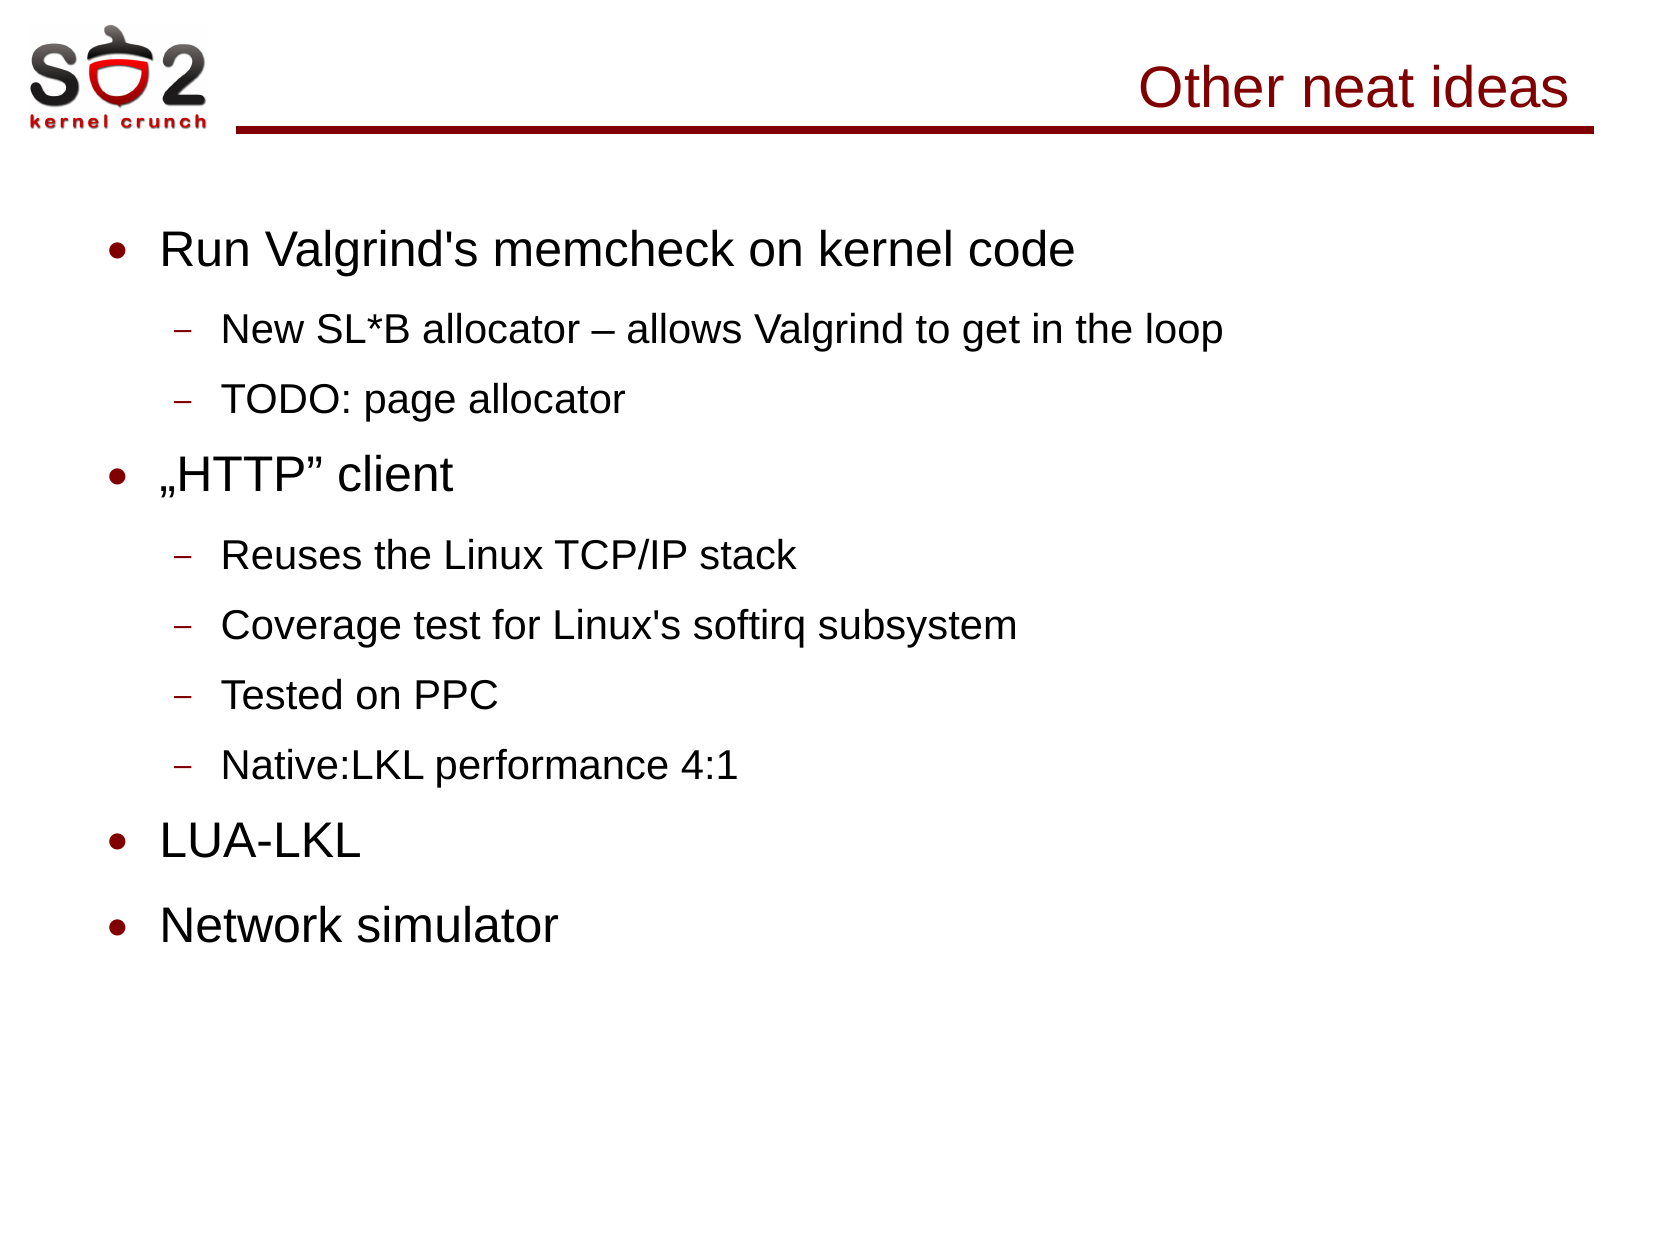

# Other neat ideas
Run Valgrind's memcheck on kernel code
New SL*B allocator – allows Valgrind to get in the loop
TODO: page allocator
„HTTP” client
Reuses the Linux TCP/IP stack
Coverage test for Linux's softirq subsystem
Tested on PPC
Native:LKL performance 4:1
LUA-LKL
Network simulator